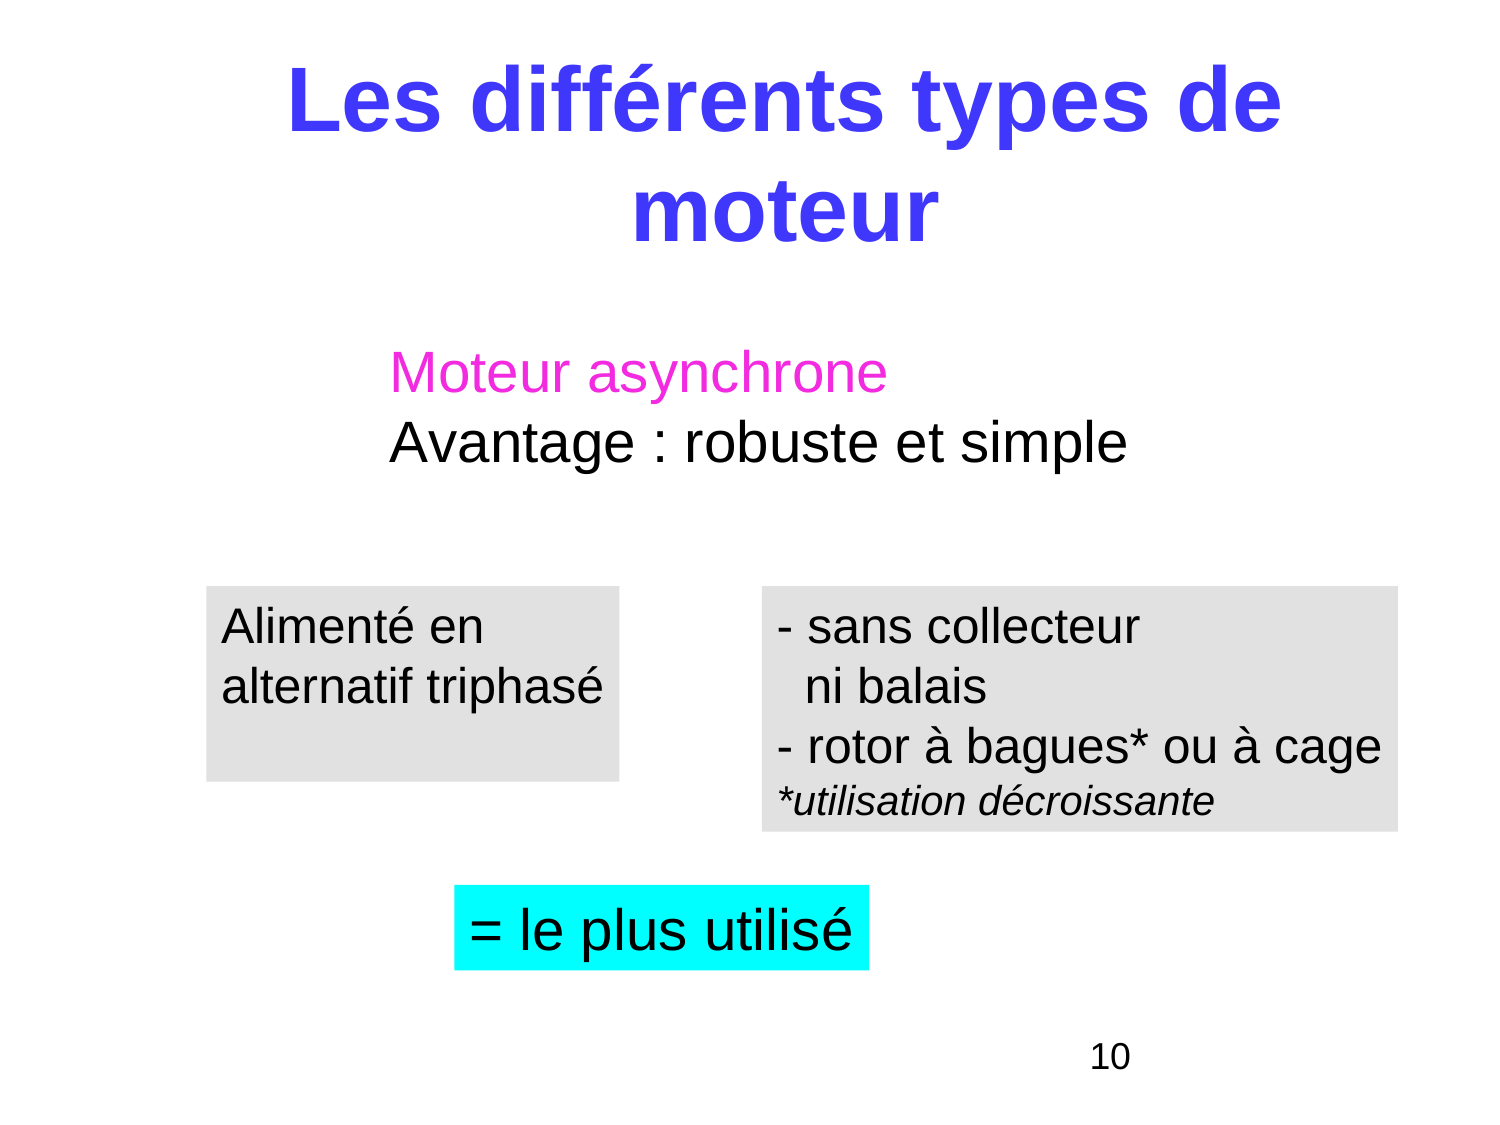

Les différents types de moteur
Moteur asynchrone
Avantage : robuste et simple
Alimenté en
alternatif triphasé
- sans collecteur
 ni balais
- rotor à bagues* ou à cage
*utilisation décroissante
= le plus utilisé
10